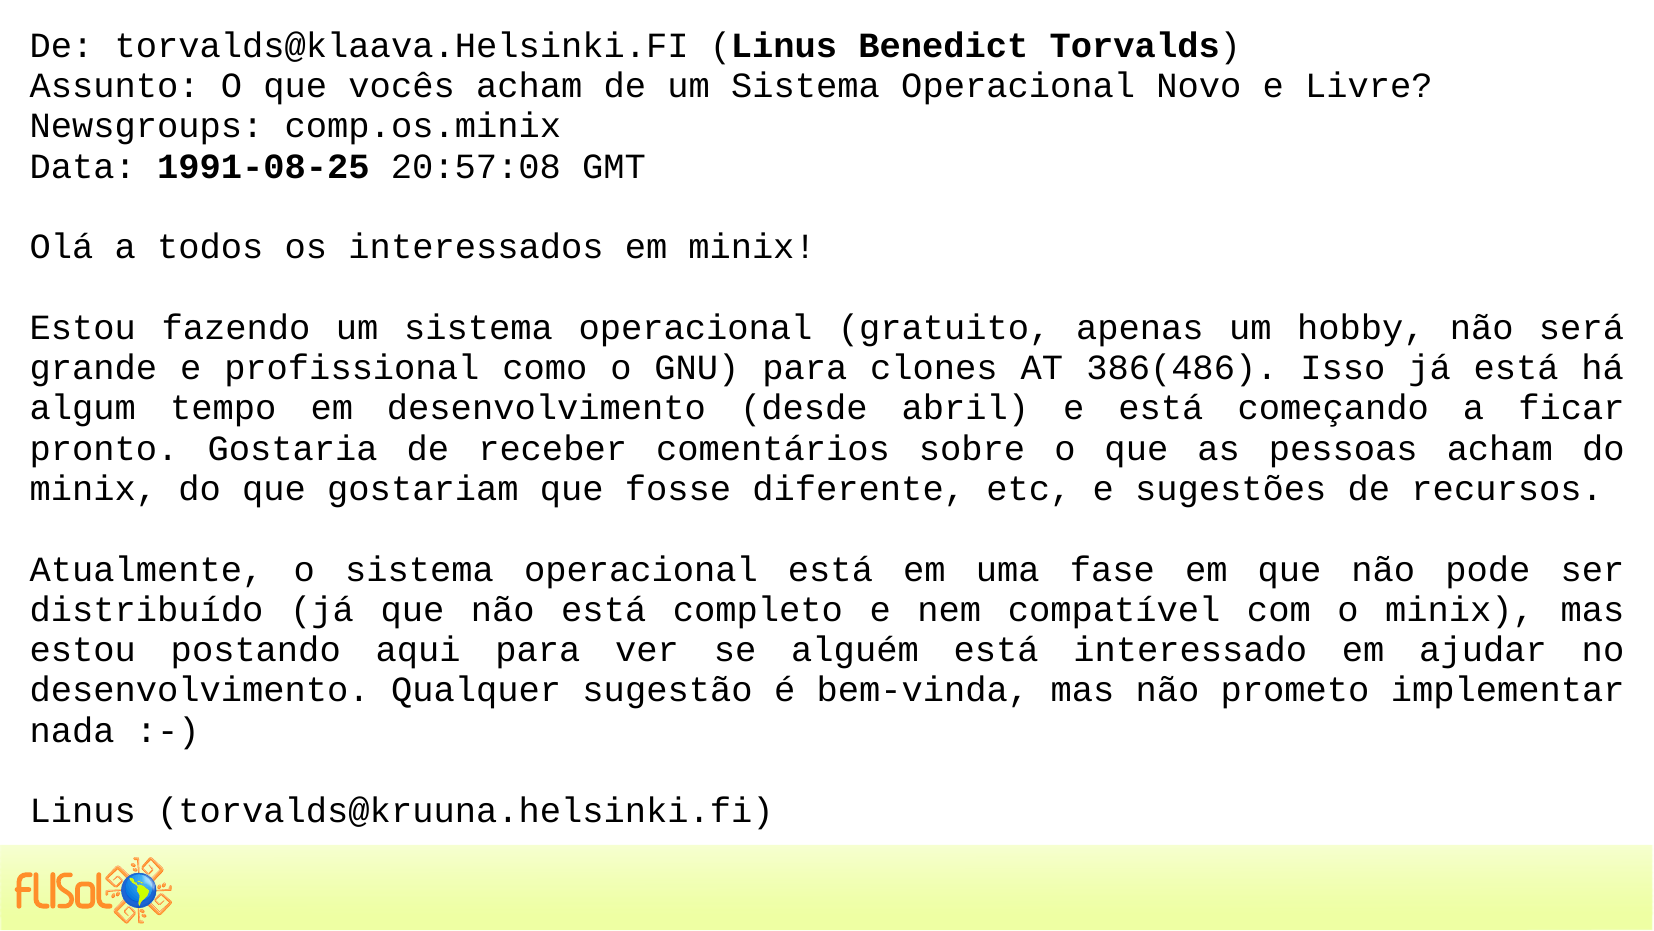

De: torvalds@klaava.Helsinki.FI (Linus Benedict Torvalds)
Assunto: O que vocês acham de um Sistema Operacional Novo e Livre?
Newsgroups: comp.os.minix
Data: 1991-08-25 20:57:08 GMT
Olá a todos os interessados em minix!
Estou fazendo um sistema operacional (gratuito, apenas um hobby, não será grande e profissional como o GNU) para clones AT 386(486). Isso já está há algum tempo em desenvolvimento (desde abril) e está começando a ficar pronto. Gostaria de receber comentários sobre o que as pessoas acham do minix, do que gostariam que fosse diferente, etc, e sugestões de recursos.
Atualmente, o sistema operacional está em uma fase em que não pode ser distribuído (já que não está completo e nem compatível com o minix), mas estou postando aqui para ver se alguém está interessado em ajudar no desenvolvimento. Qualquer sugestão é bem-vinda, mas não prometo implementar nada :-)
Linus (torvalds@kruuna.helsinki.fi)